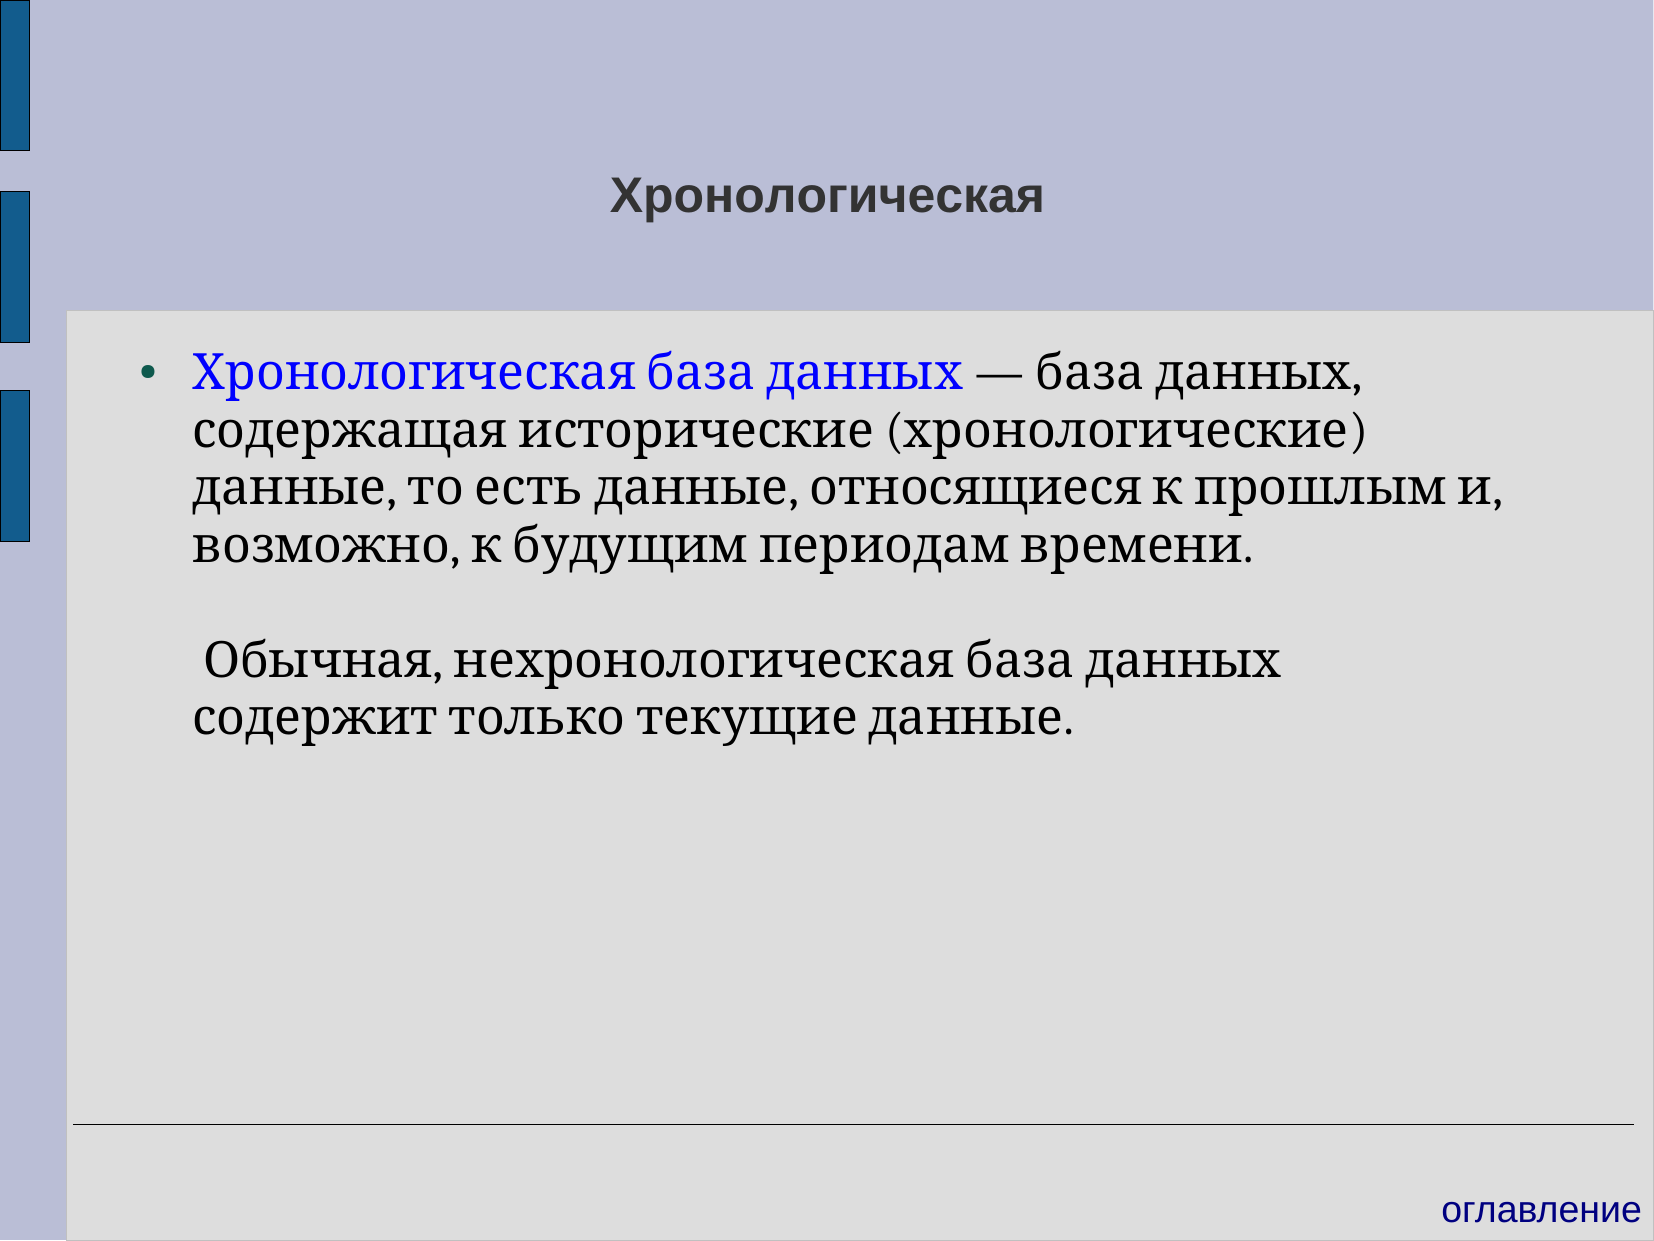

# Хронологическая
Хронологическая база данных — база данных, содержащая исторические (хронологические) данные, то есть данные, относящиеся к прошлым и, возможно, к будущим периодам времени.
 Обычная, нехронологическая база данных содержит только текущие данные.
оглавление